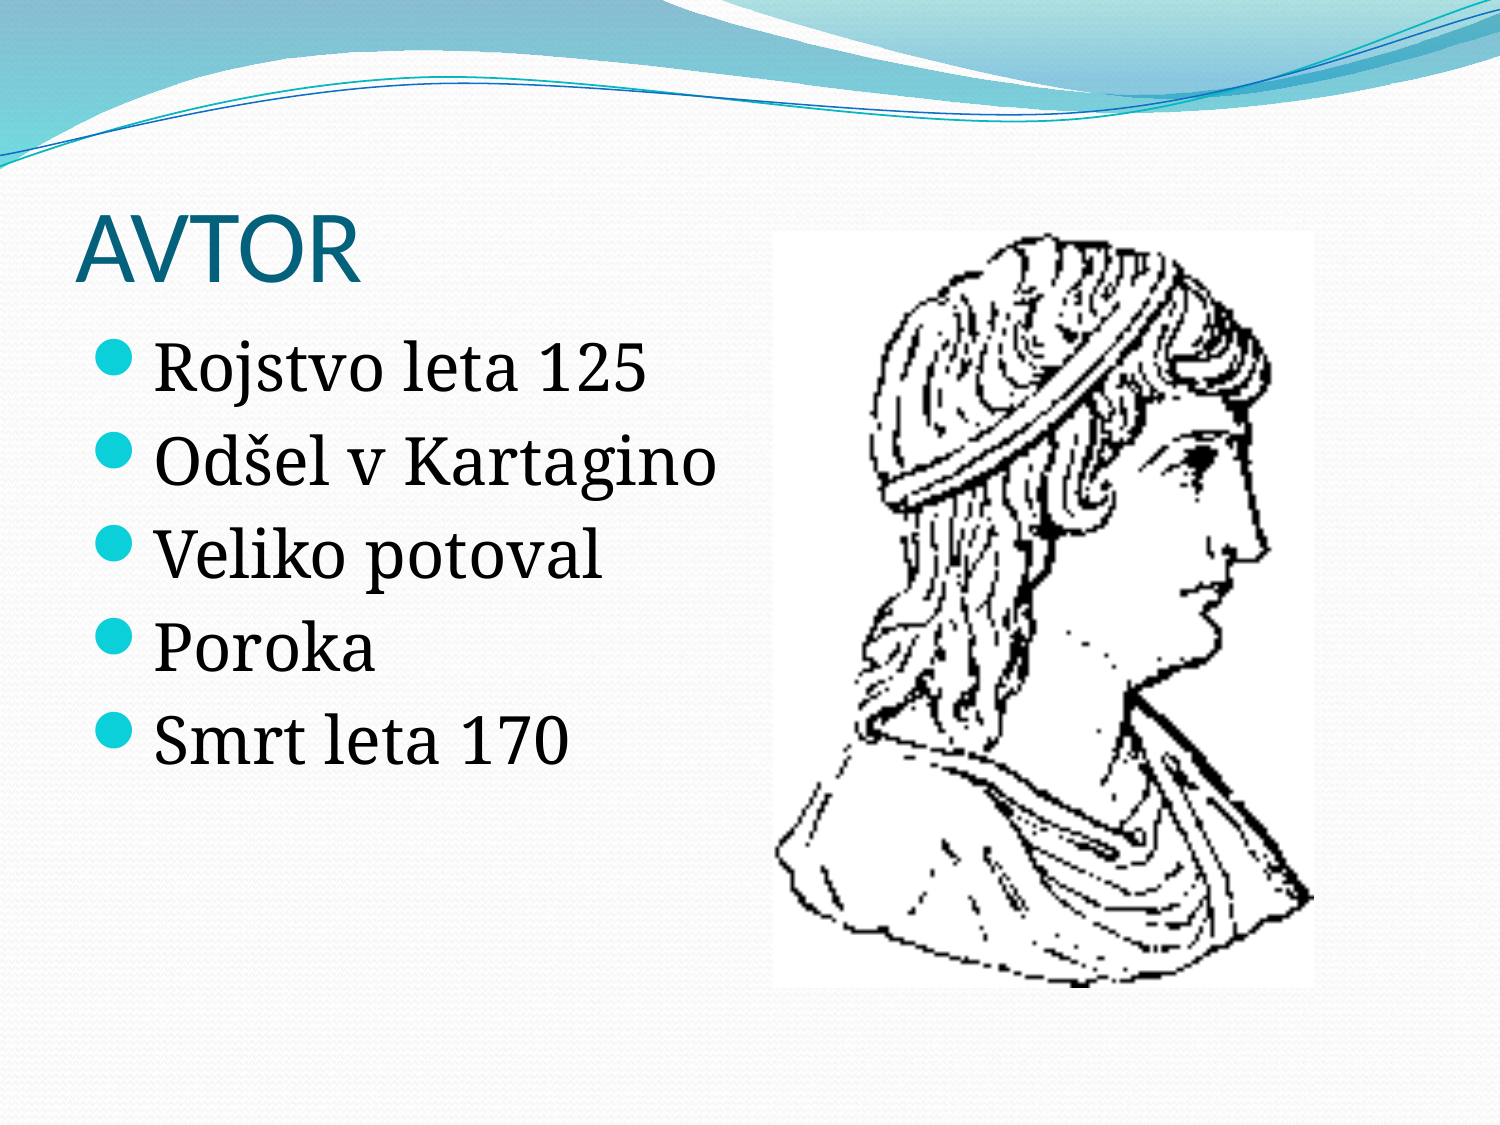

# AVTOR
Rojstvo leta 125
Odšel v Kartagino
Veliko potoval
Poroka
Smrt leta 170